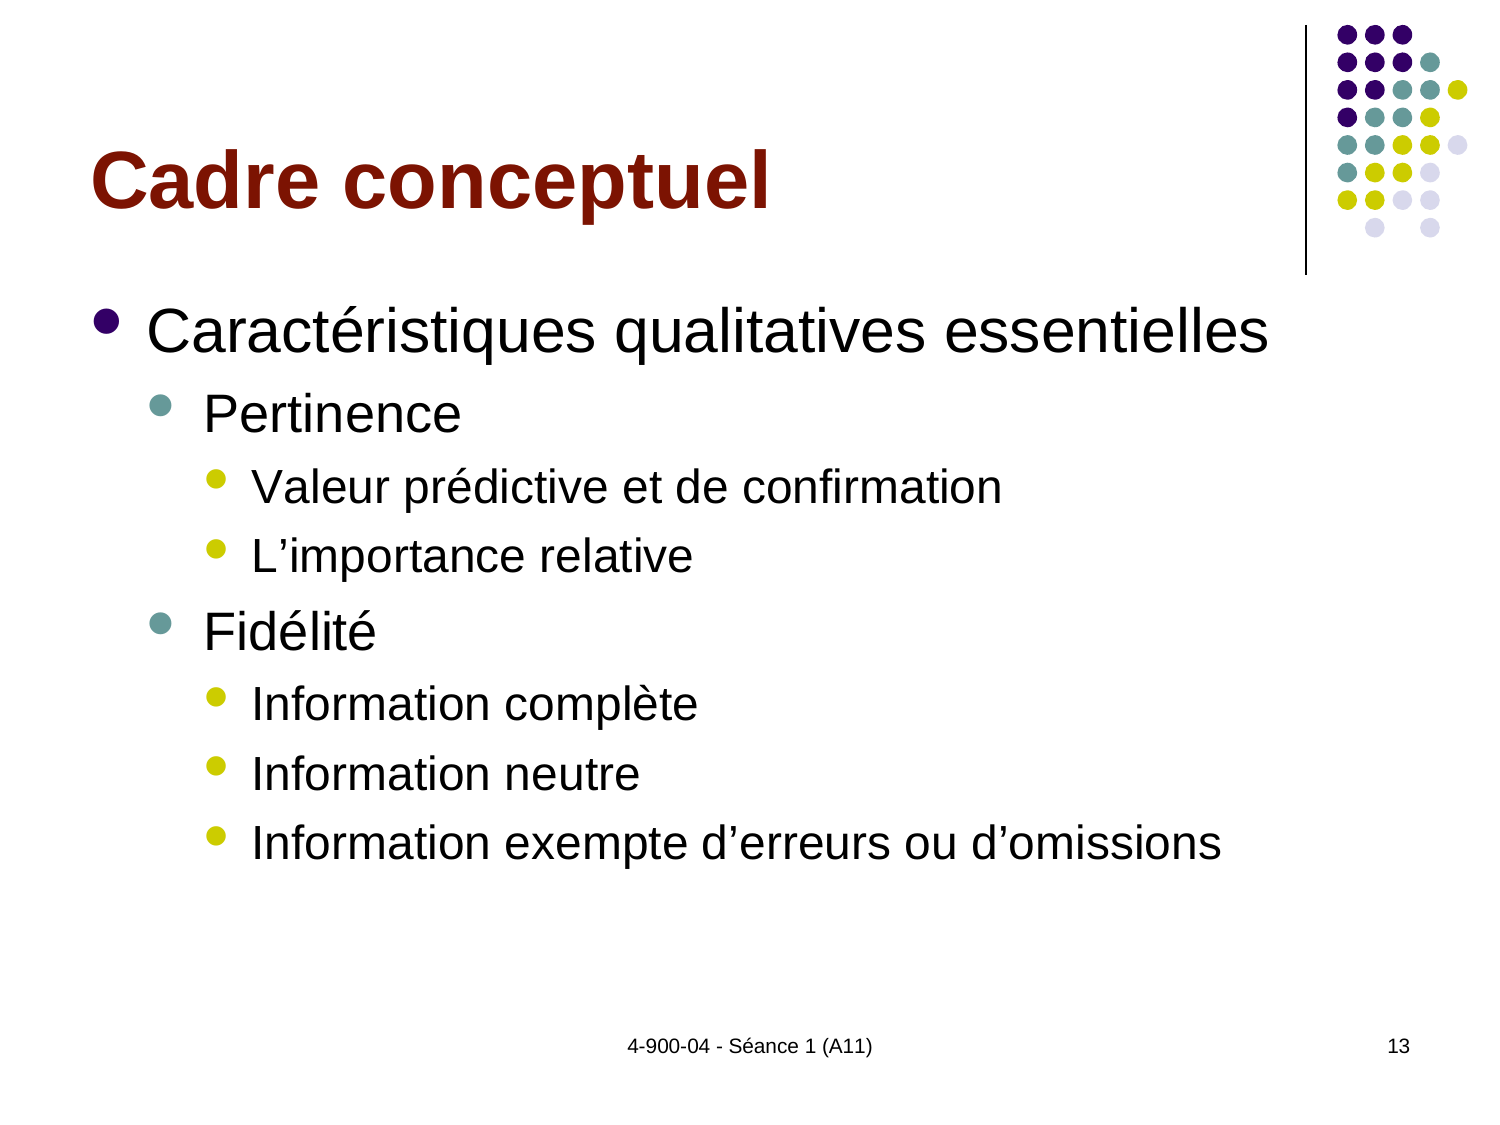

# Cadre conceptuel
Caractéristiques qualitatives essentielles
Pertinence
Valeur prédictive et de confirmation
L’importance relative
Fidélité
Information complète
Information neutre
Information exempte d’erreurs ou d’omissions
4-900-04 - Séance 1 (A11)